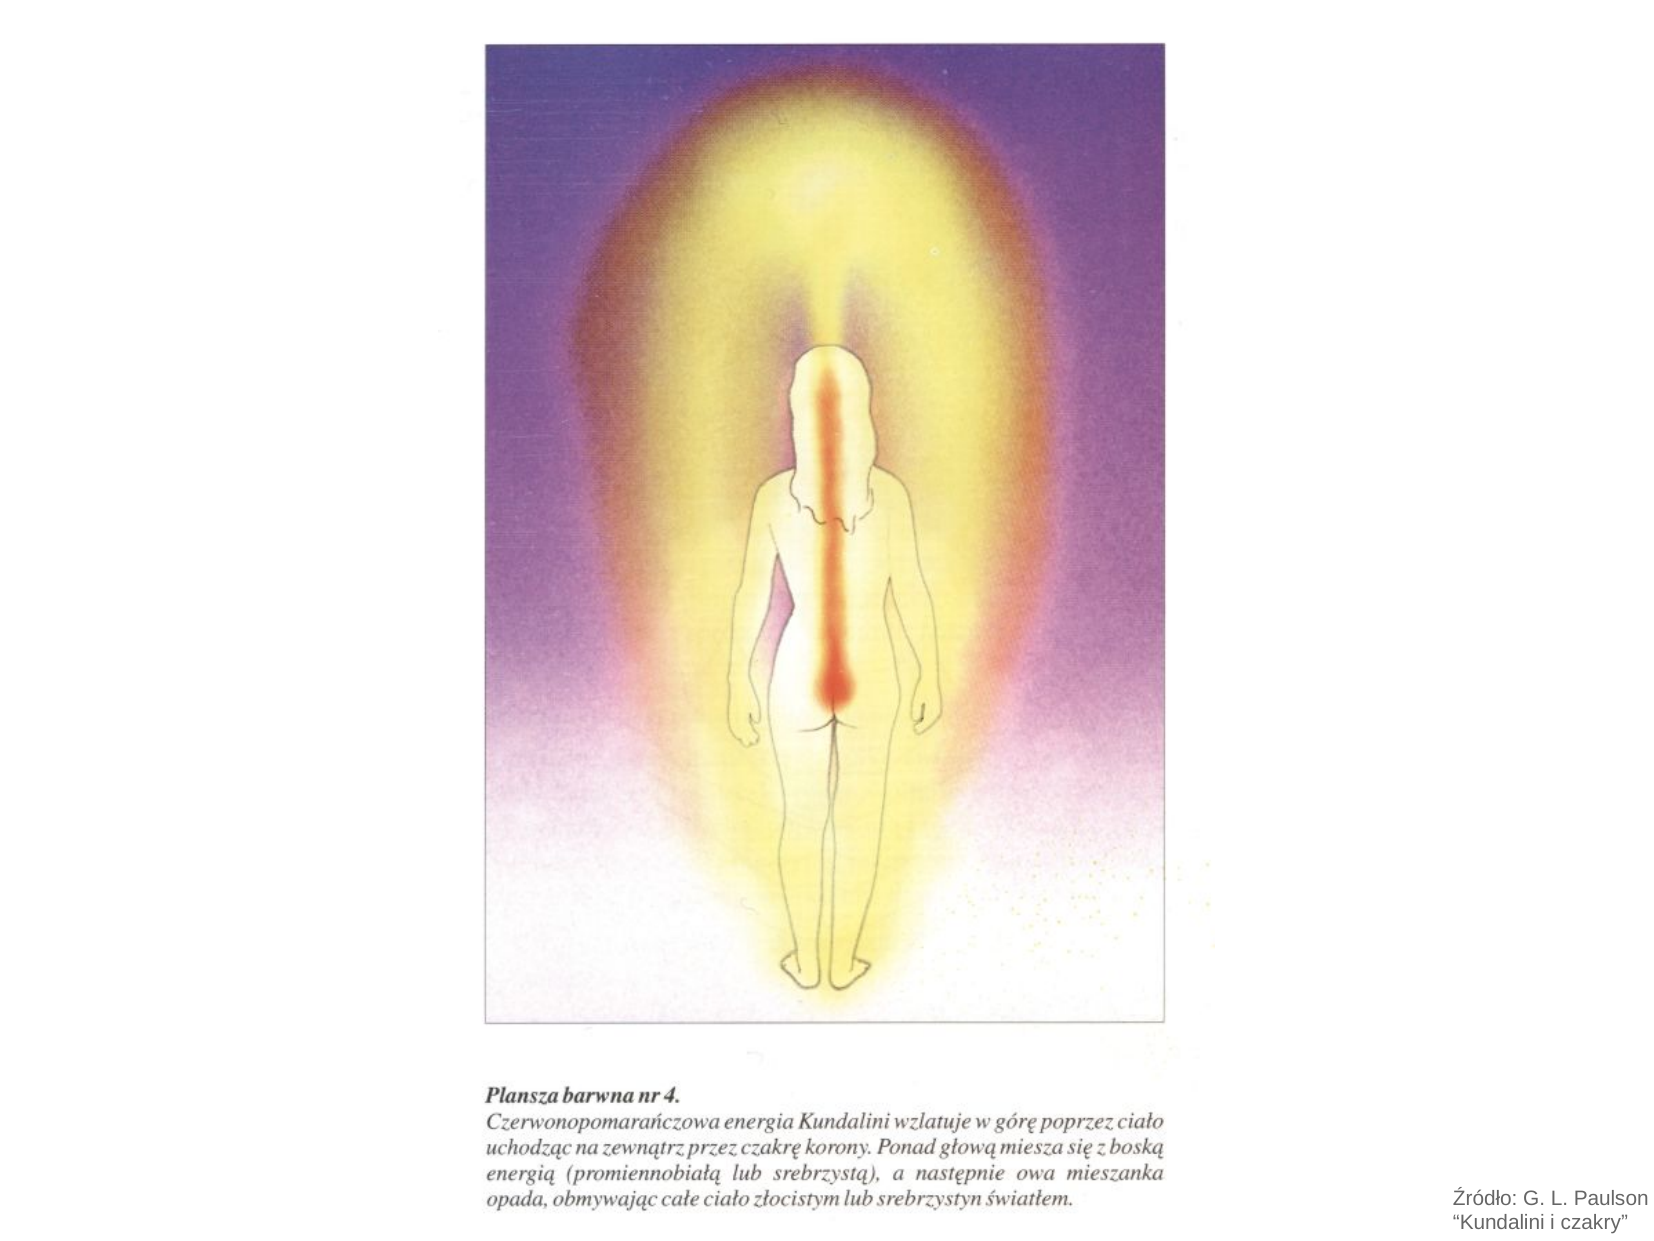

Źródło: G. L. Paulson
“Kundalini i czakry”